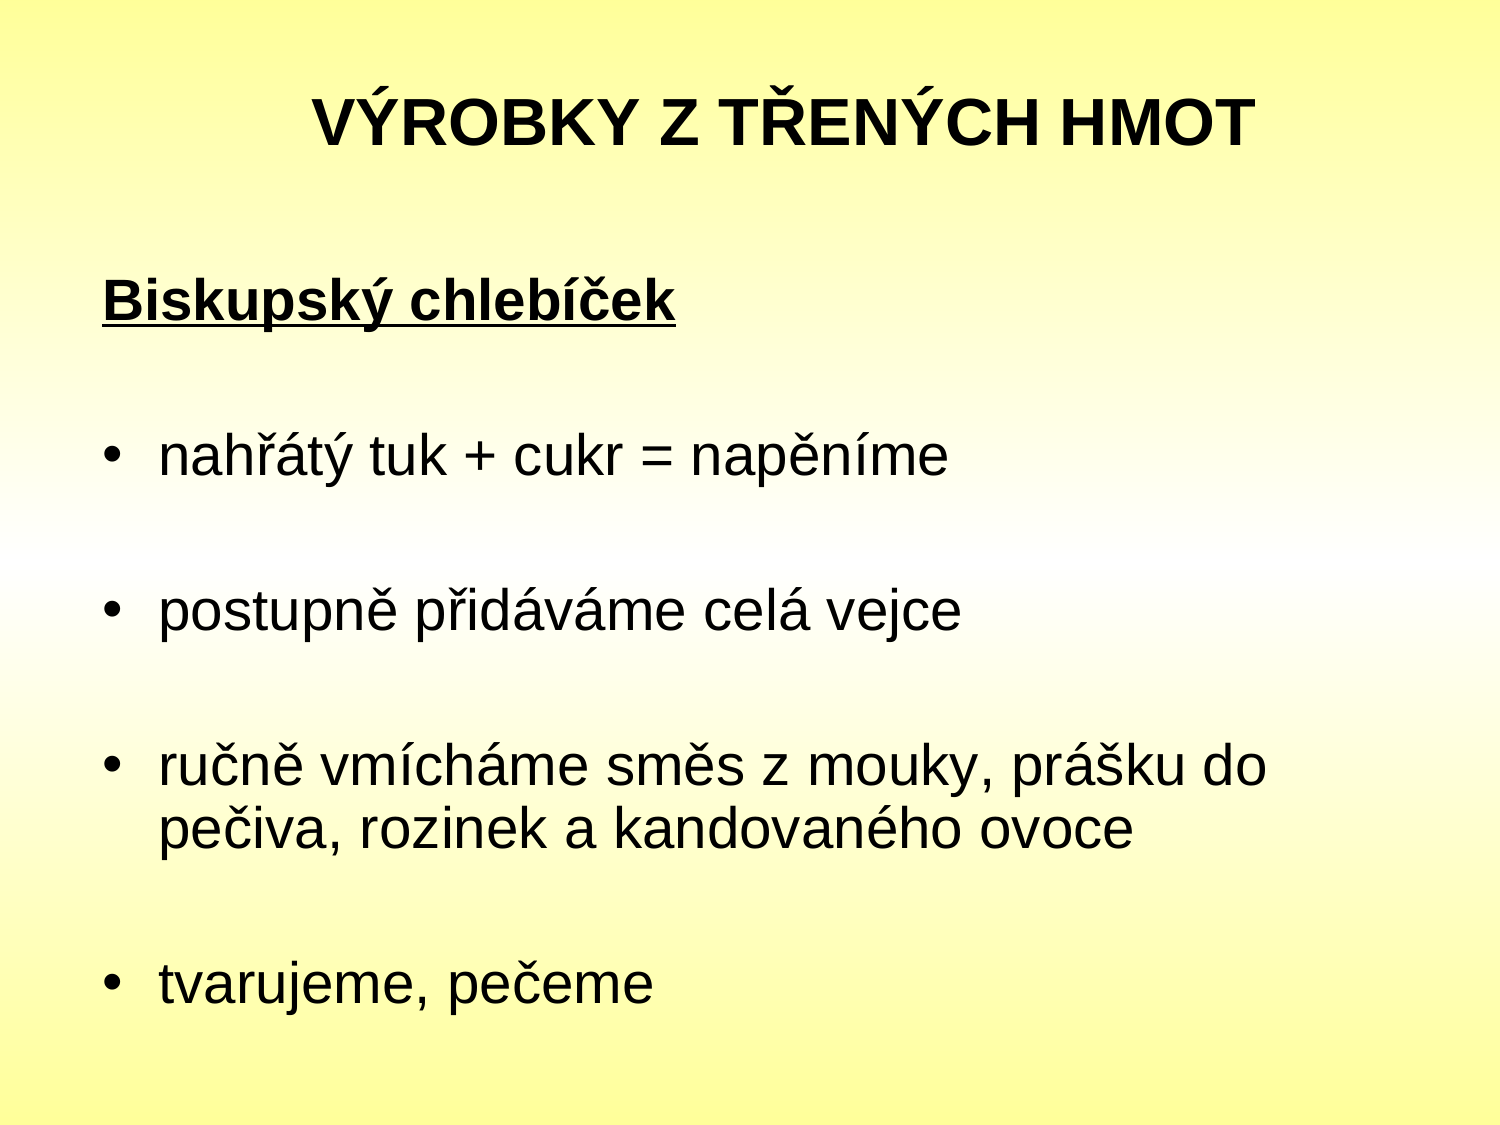

# VÝROBKY Z TŘENÝCH HMOT
Biskupský chlebíček
nahřátý tuk + cukr = napěníme
postupně přidáváme celá vejce
ručně vmícháme směs z mouky, prášku do pečiva, rozinek a kandovaného ovoce
tvarujeme, pečeme